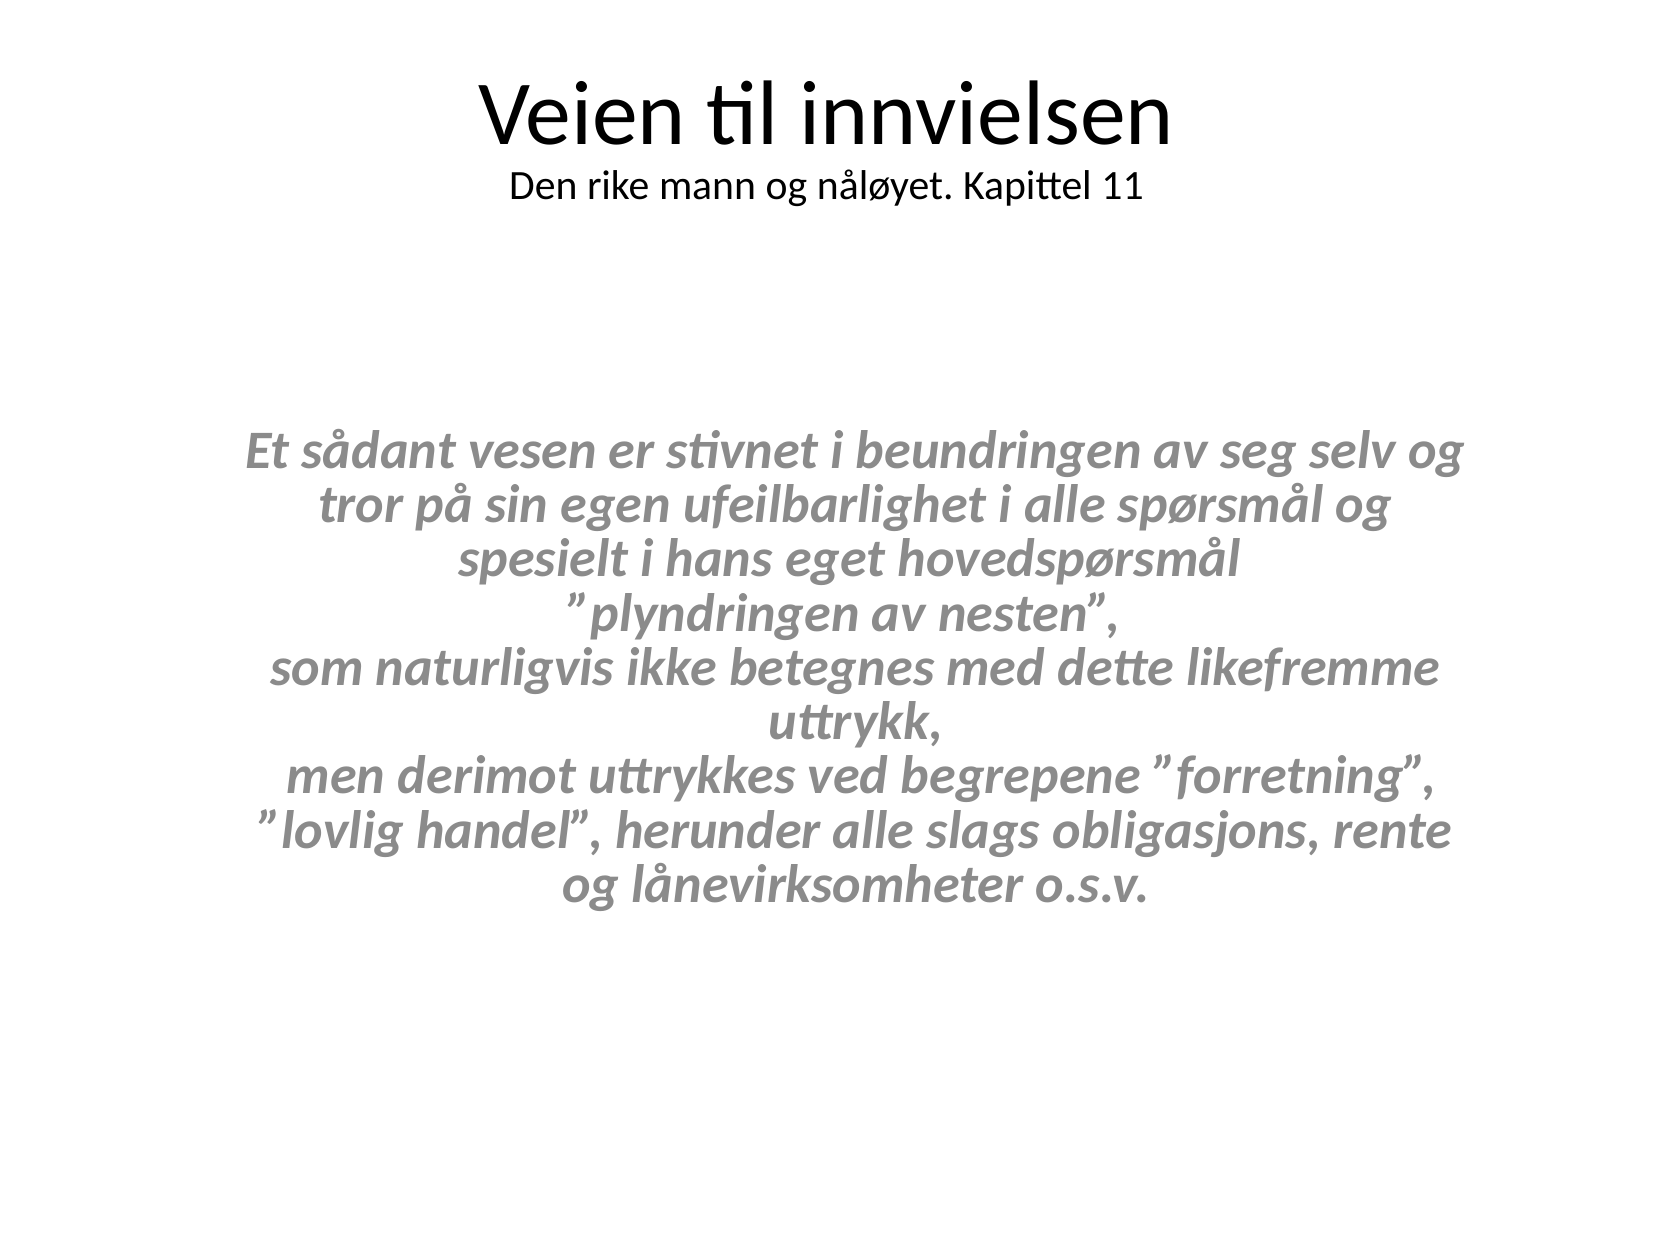

# Veien til innvielsen Den rike mann og nåløyet. Kapittel 11
Et sådant vesen er stivnet i beundringen av seg selv og tror på sin egen ufeilbarlighet i alle spørsmål og spesielt i hans eget hovedspørsmål
”plyndringen av nesten”,
som naturligvis ikke betegnes med dette likefremme uttrykk,
 men derimot uttrykkes ved begrepene ”forretning”, ”lovlig handel”, herunder alle slags obligasjons, rente og lånevirksomheter o.s.v.